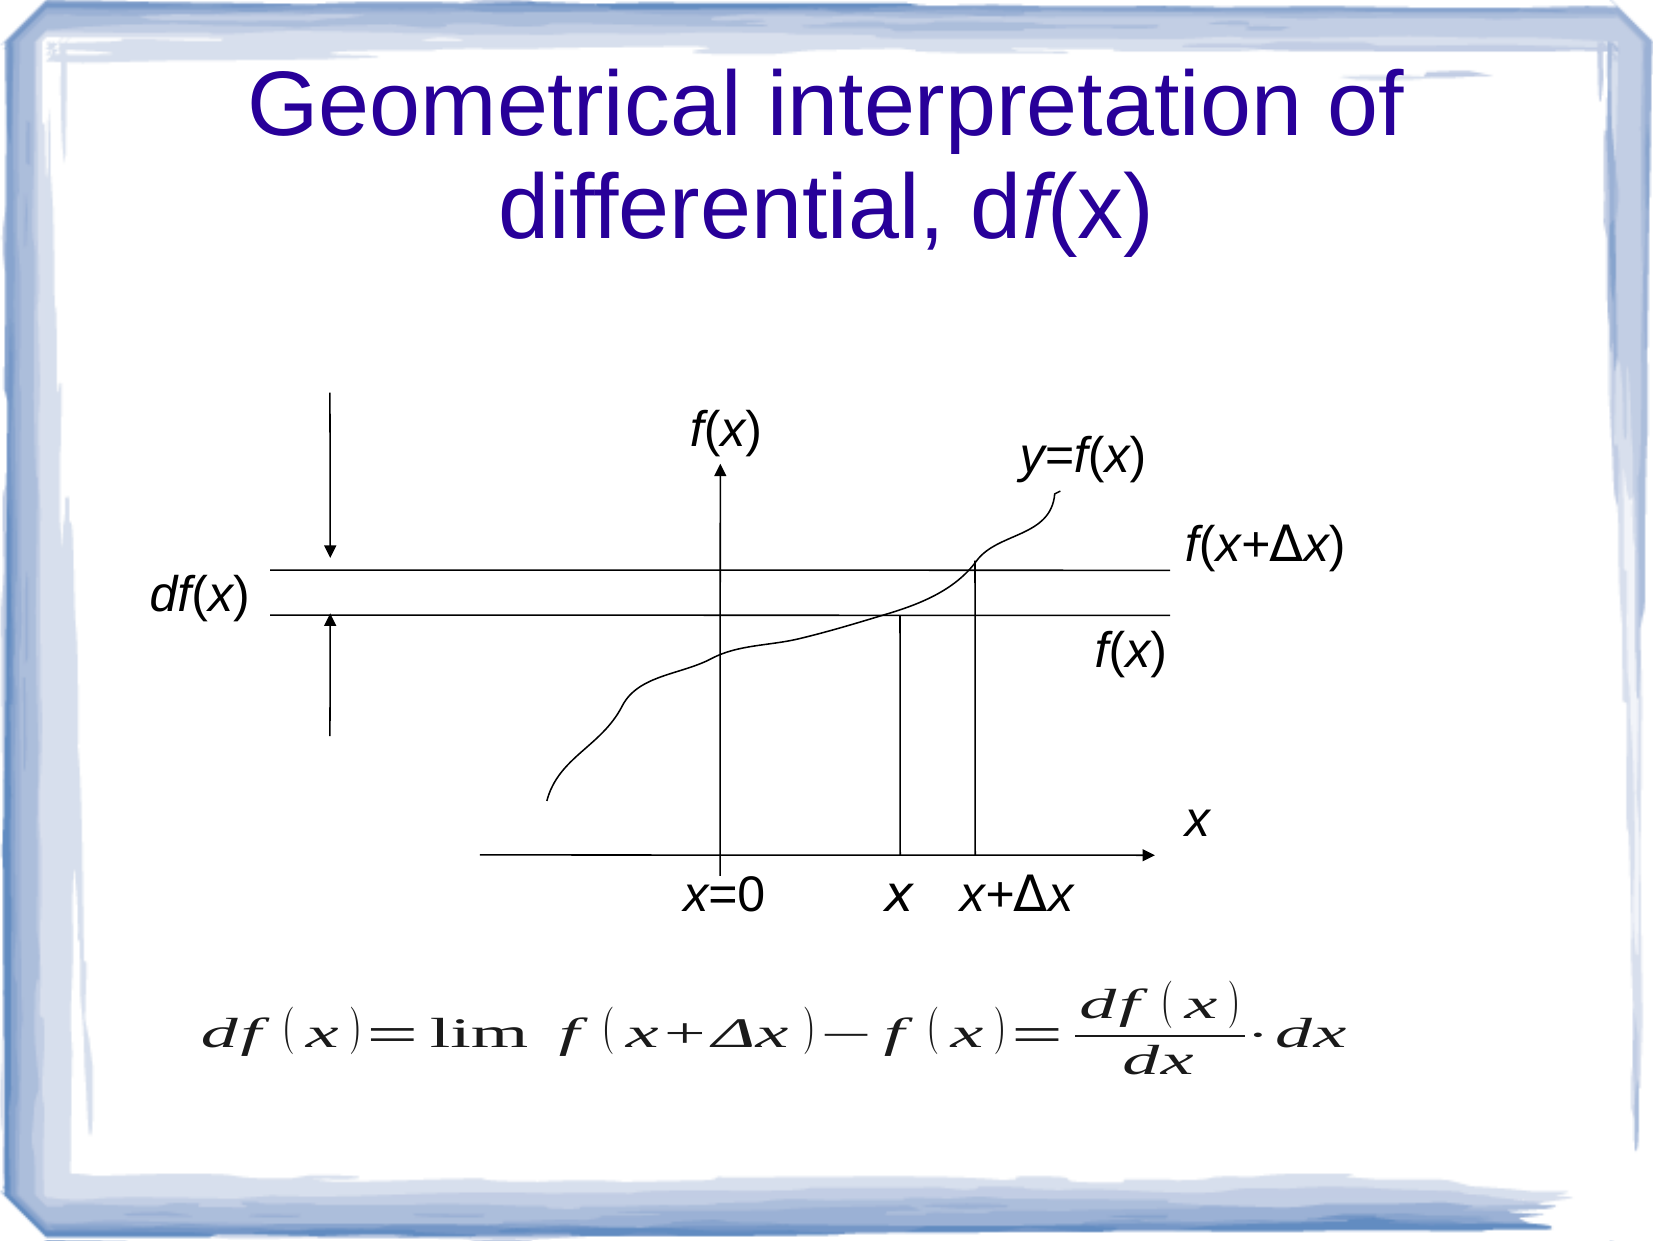

# Geometrical interpretation of differential, df(x)
f(x)
y=f(x)
f(x+Δx)
df(x)
f(x)
x
x=0
x
x+Δx